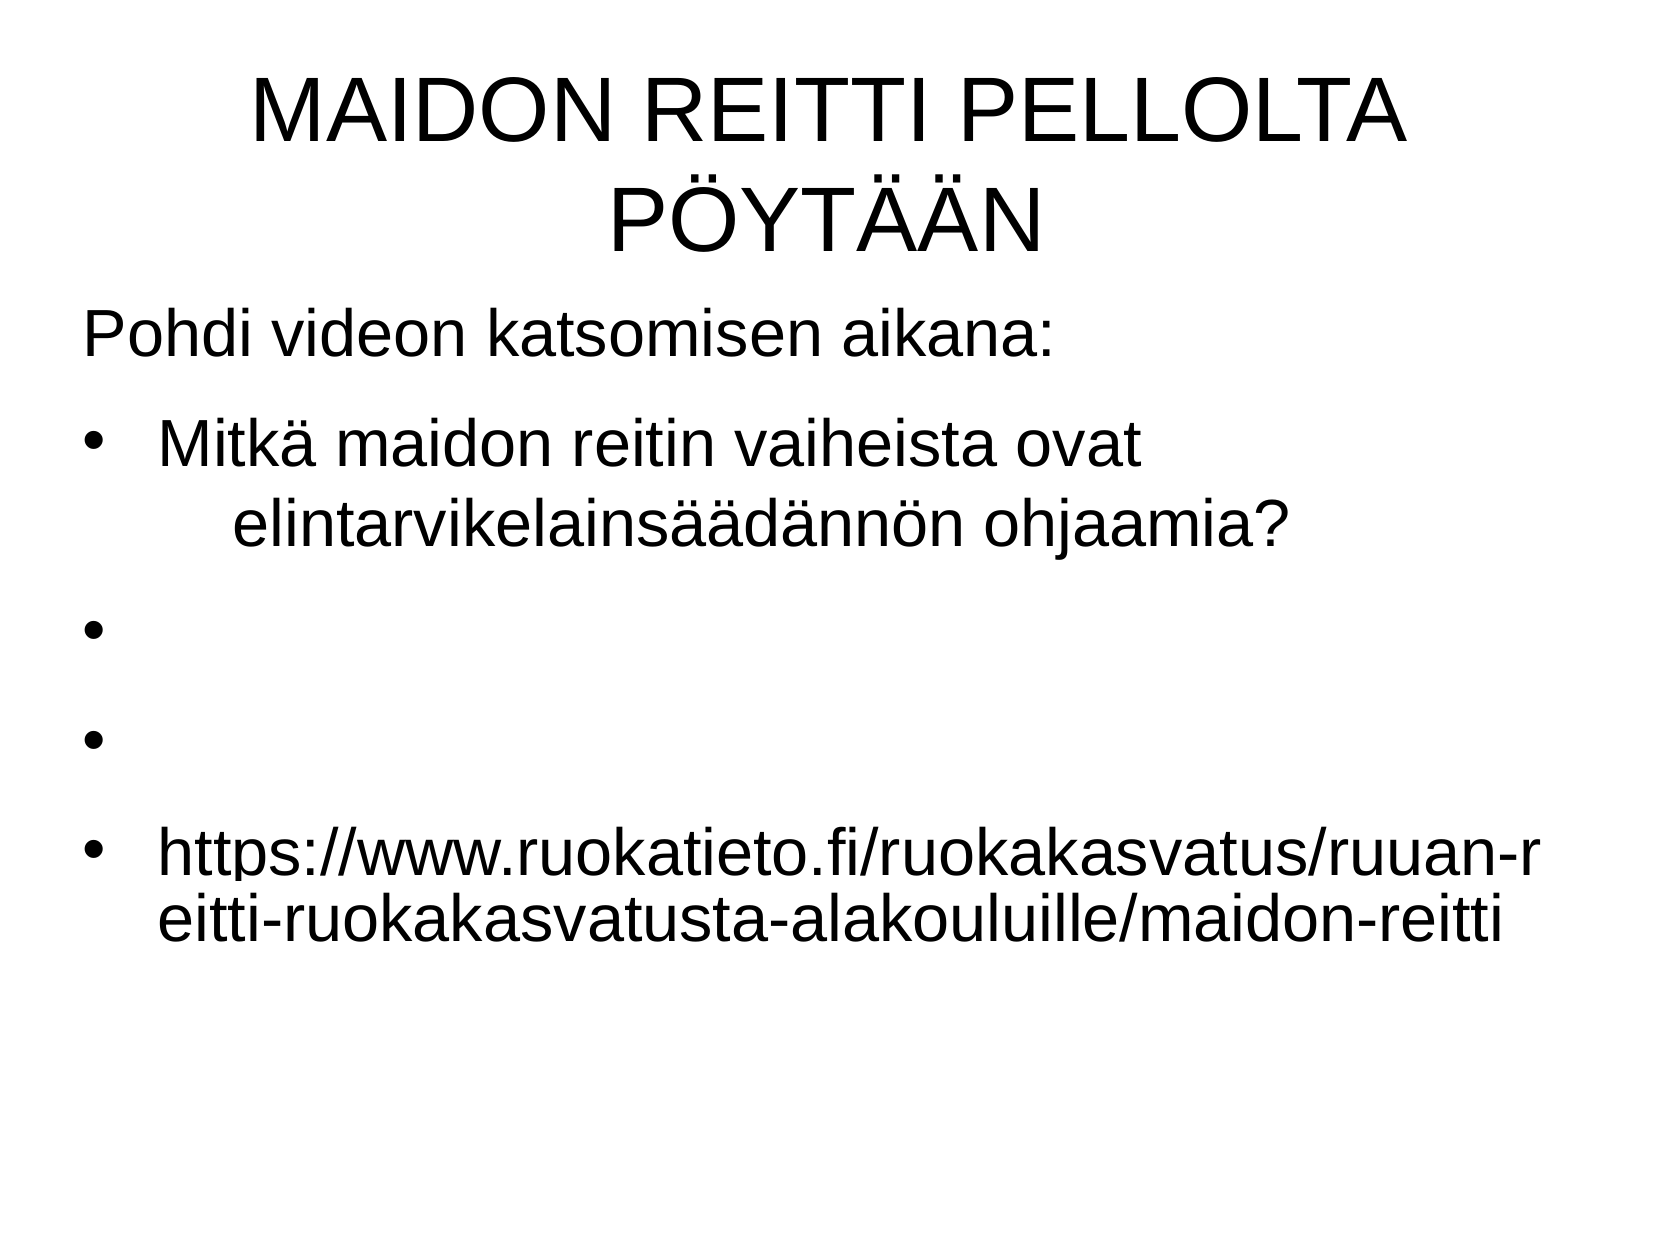

# MAIDON REITTI PELLOLTA PÖYTÄÄN
Pohdi videon katsomisen aikana:
Mitkä maidon reitin vaiheista ovat elintarvikelainsäädännön ohjaamia?
https://www.ruokatieto.fi/ruokakasvatus/ruuan-reitti-ruokakasvatusta-alakouluille/maidon-reitti